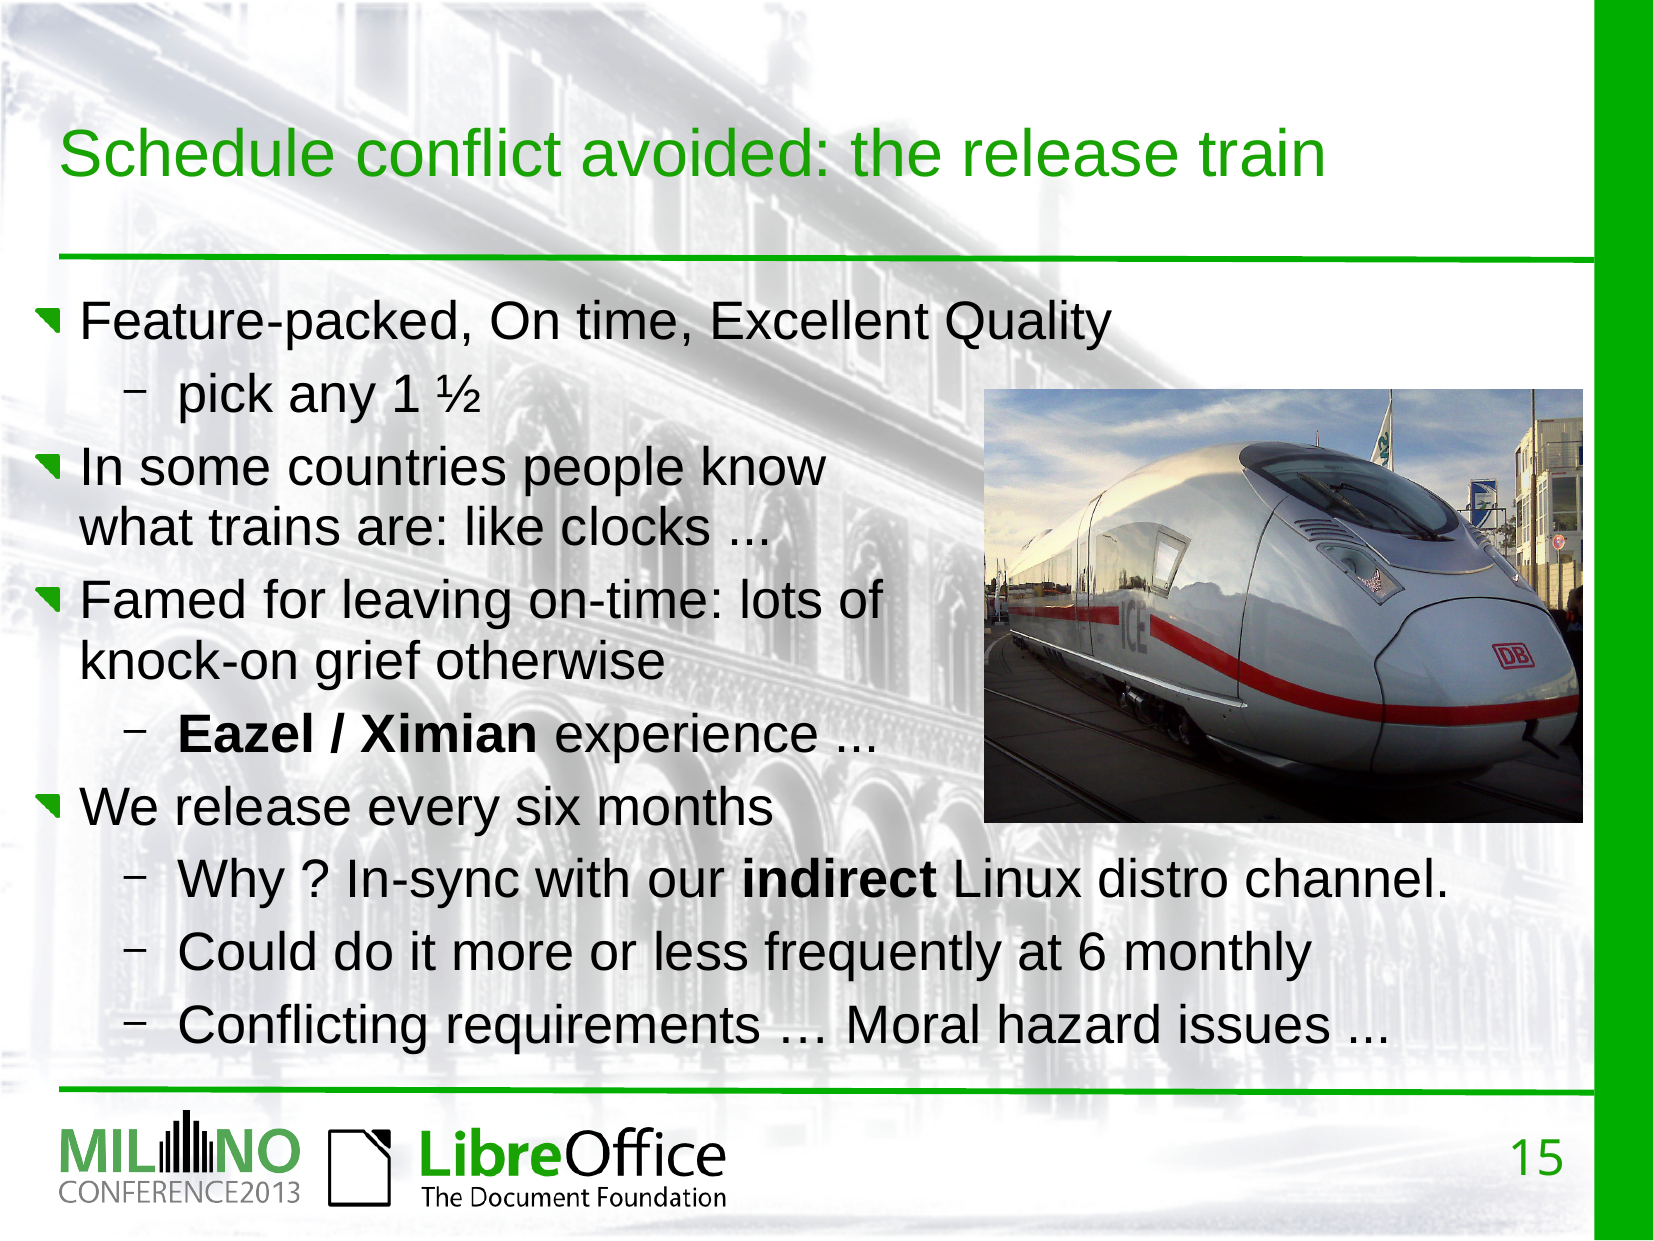

# Schedule conflict avoided: the release train
Feature-packed, On time, Excellent Quality
pick any 1 ½
In some countries people know
what trains are: like clocks ...
Famed for leaving on-time: lots of
knock-on grief otherwise
Eazel / Ximian experience ...
We release every six months
Why ? In-sync with our indirect Linux distro channel.
Could do it more or less frequently at 6 monthly
Conflicting requirements … Moral hazard issues ...
15